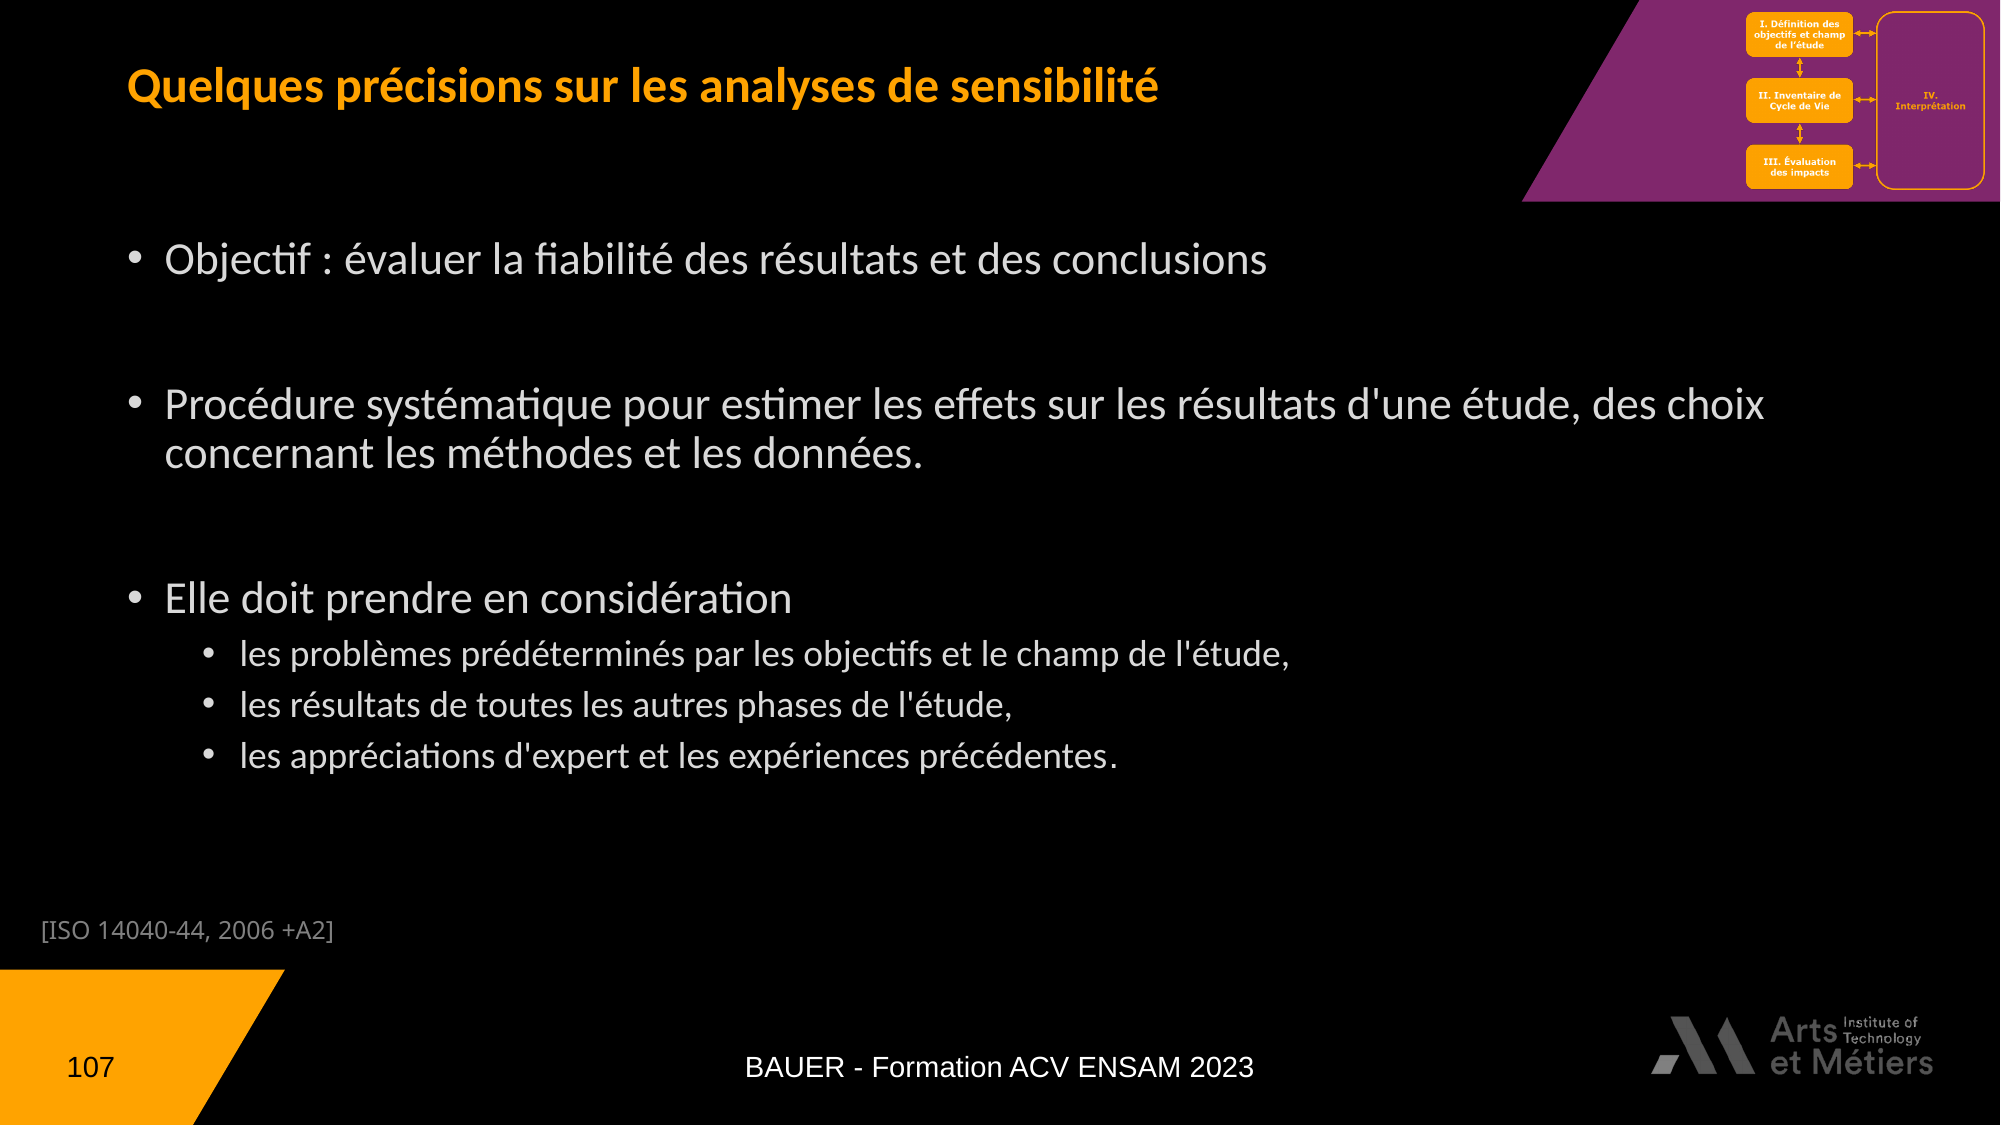

# Quelques précisions sur les analyses de sensibilité
Objectif : évaluer la fiabilité des résultats et des conclusions
Procédure systématique pour estimer les effets sur les résultats d'une étude, des choix concernant les méthodes et les données.
Elle doit prendre en considération
les problèmes prédéterminés par les objectifs et le champ de l'étude,
les résultats de toutes les autres phases de l'étude,
les appréciations d'expert et les expériences précédentes.
[ISO 14040-44, 2006 +A2]